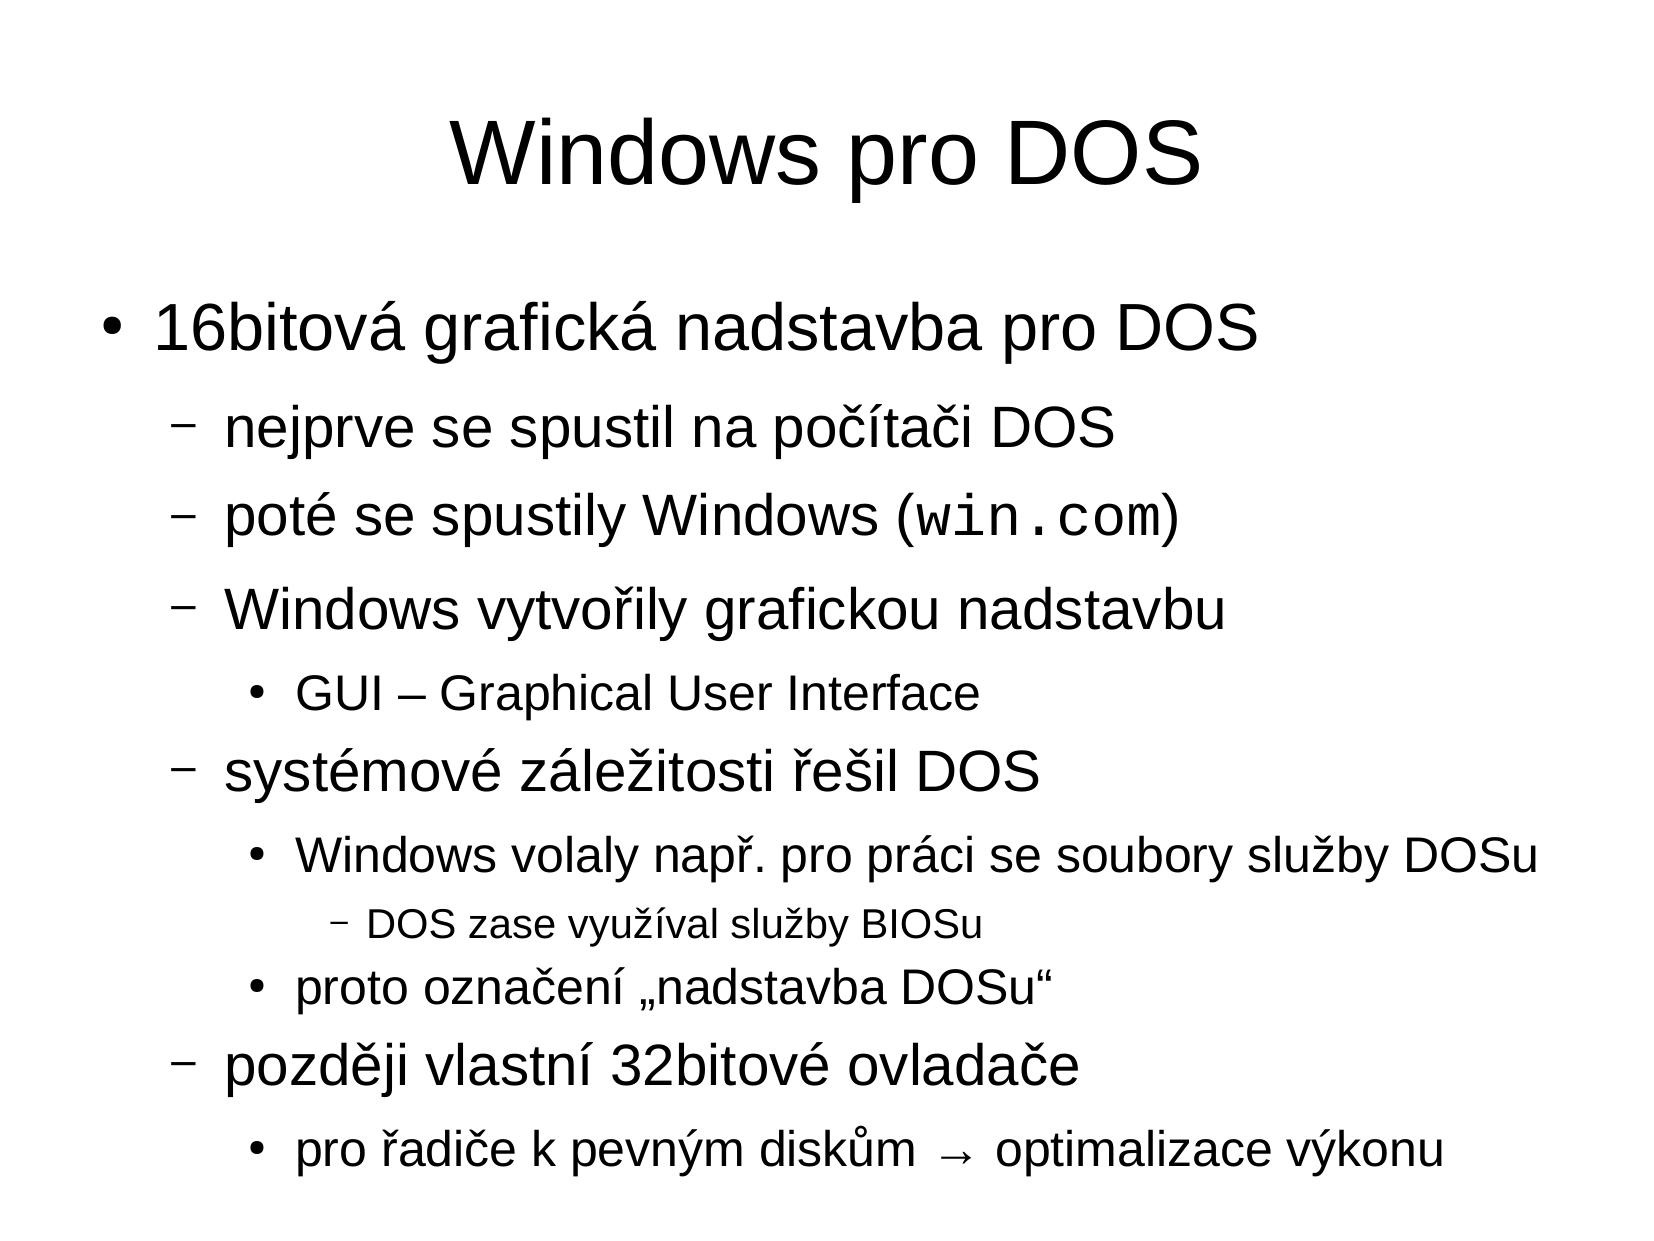

# Windows pro DOS
16bitová grafická nadstavba pro DOS
nejprve se spustil na počítači DOS
poté se spustily Windows (win.com)
Windows vytvořily grafickou nadstavbu
GUI – Graphical User Interface
systémové záležitosti řešil DOS
Windows volaly např. pro práci se soubory služby DOSu
DOS zase využíval služby BIOSu
proto označení „nadstavba DOSu“
později vlastní 32bitové ovladače
pro řadiče k pevným diskům → optimalizace výkonu